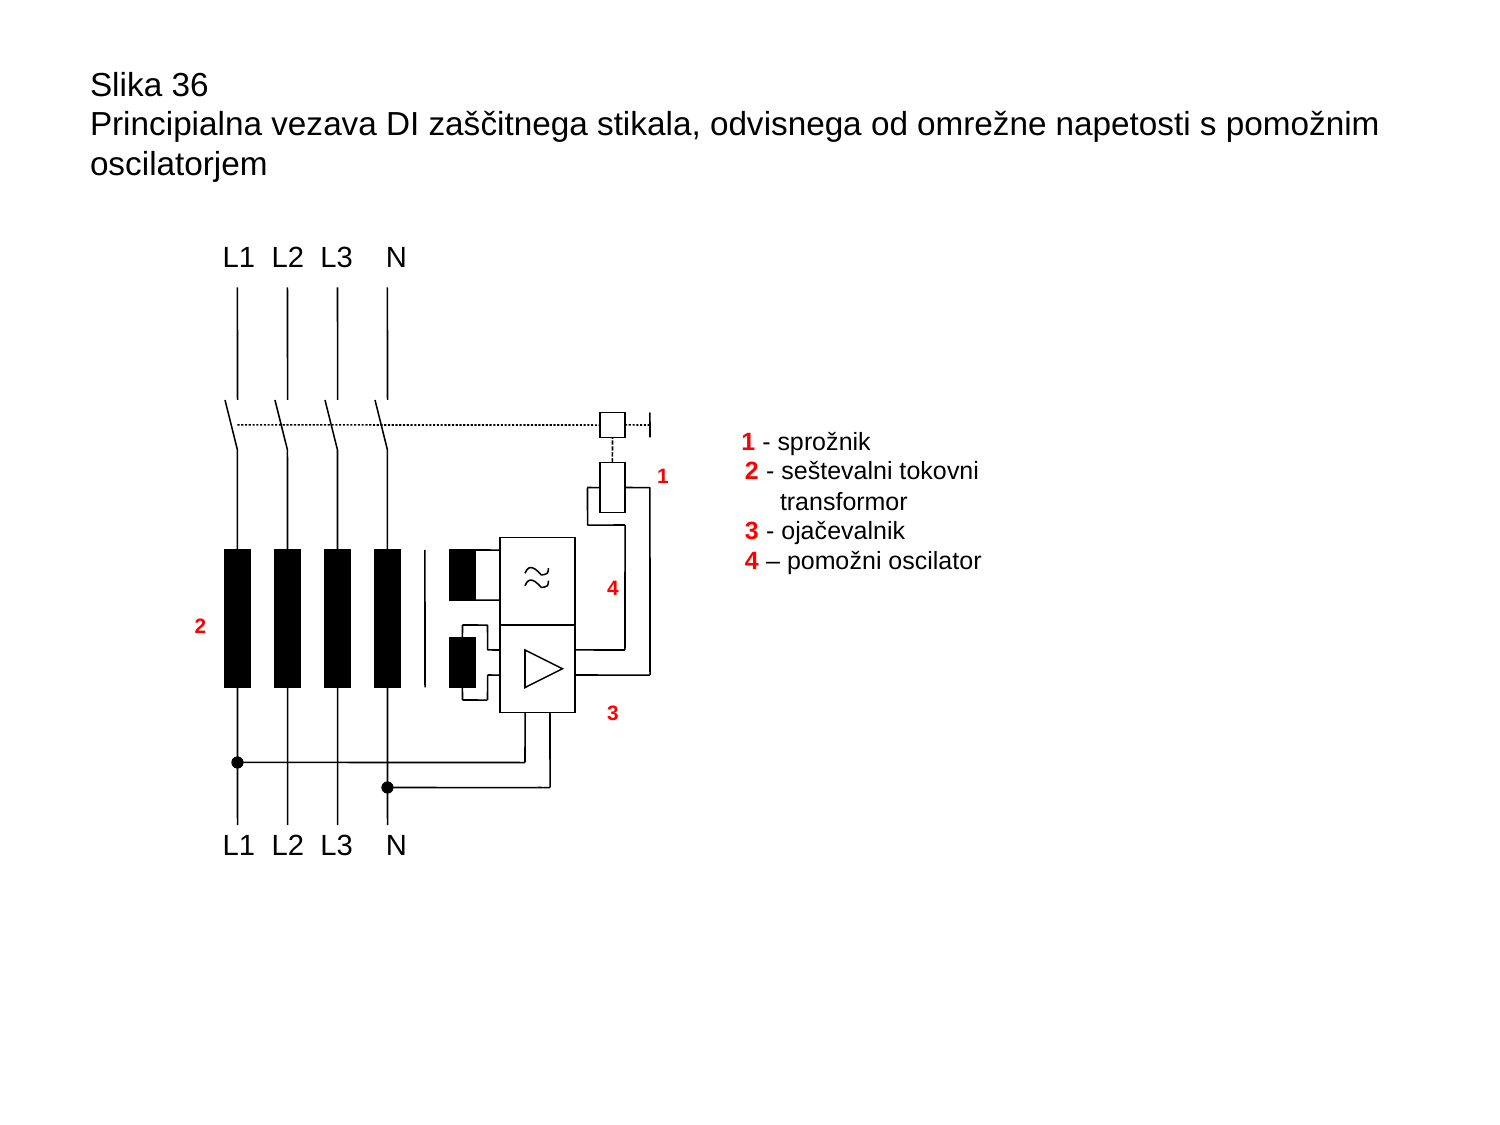

# Slika 36 Principialna vezava DI zaščitnega stikala, odvisnega od omrežne napetosti s pomožnim oscilatorjem
 L1 L2 L3 N
 1 - sprožnik
 2 - seštevalni tokovni
 transformor
 3 - ojačevalnik
 4 – pomožni oscilator
 1
 4
 2
 3
 L1 L2 L3 N